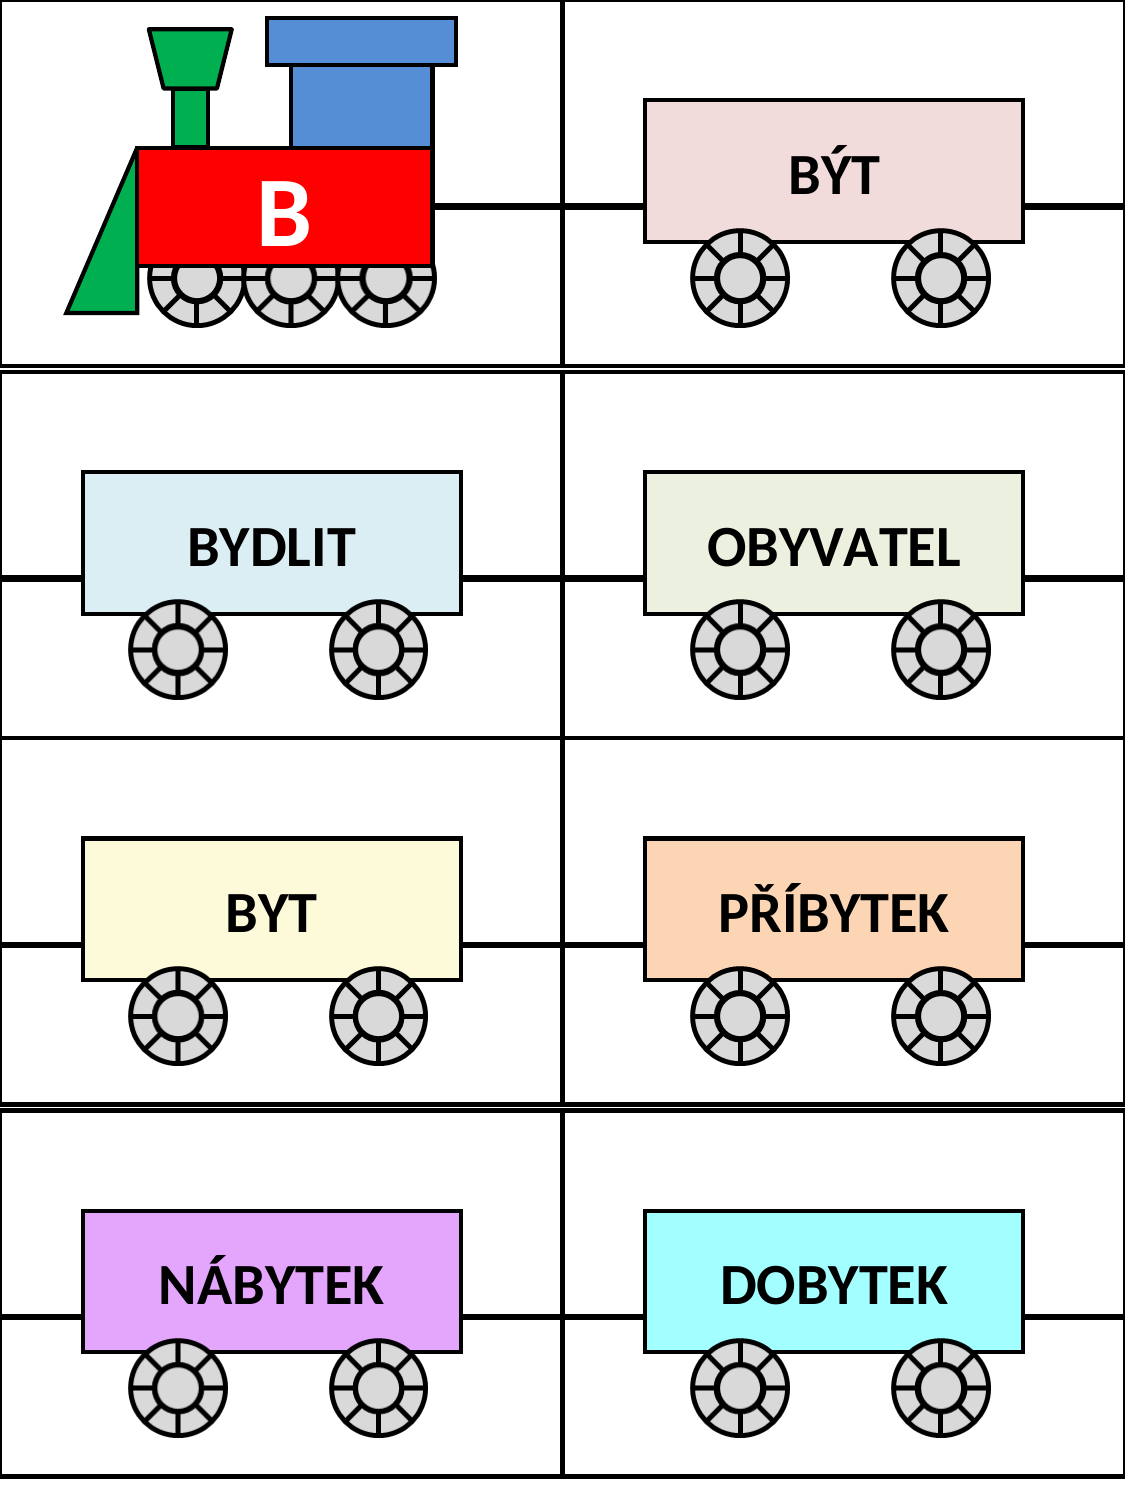

BÝT
B
BYDLIT
OBYVATEL
BYT
PŘÍBYTEK
NÁBYTEK
DOBYTEK